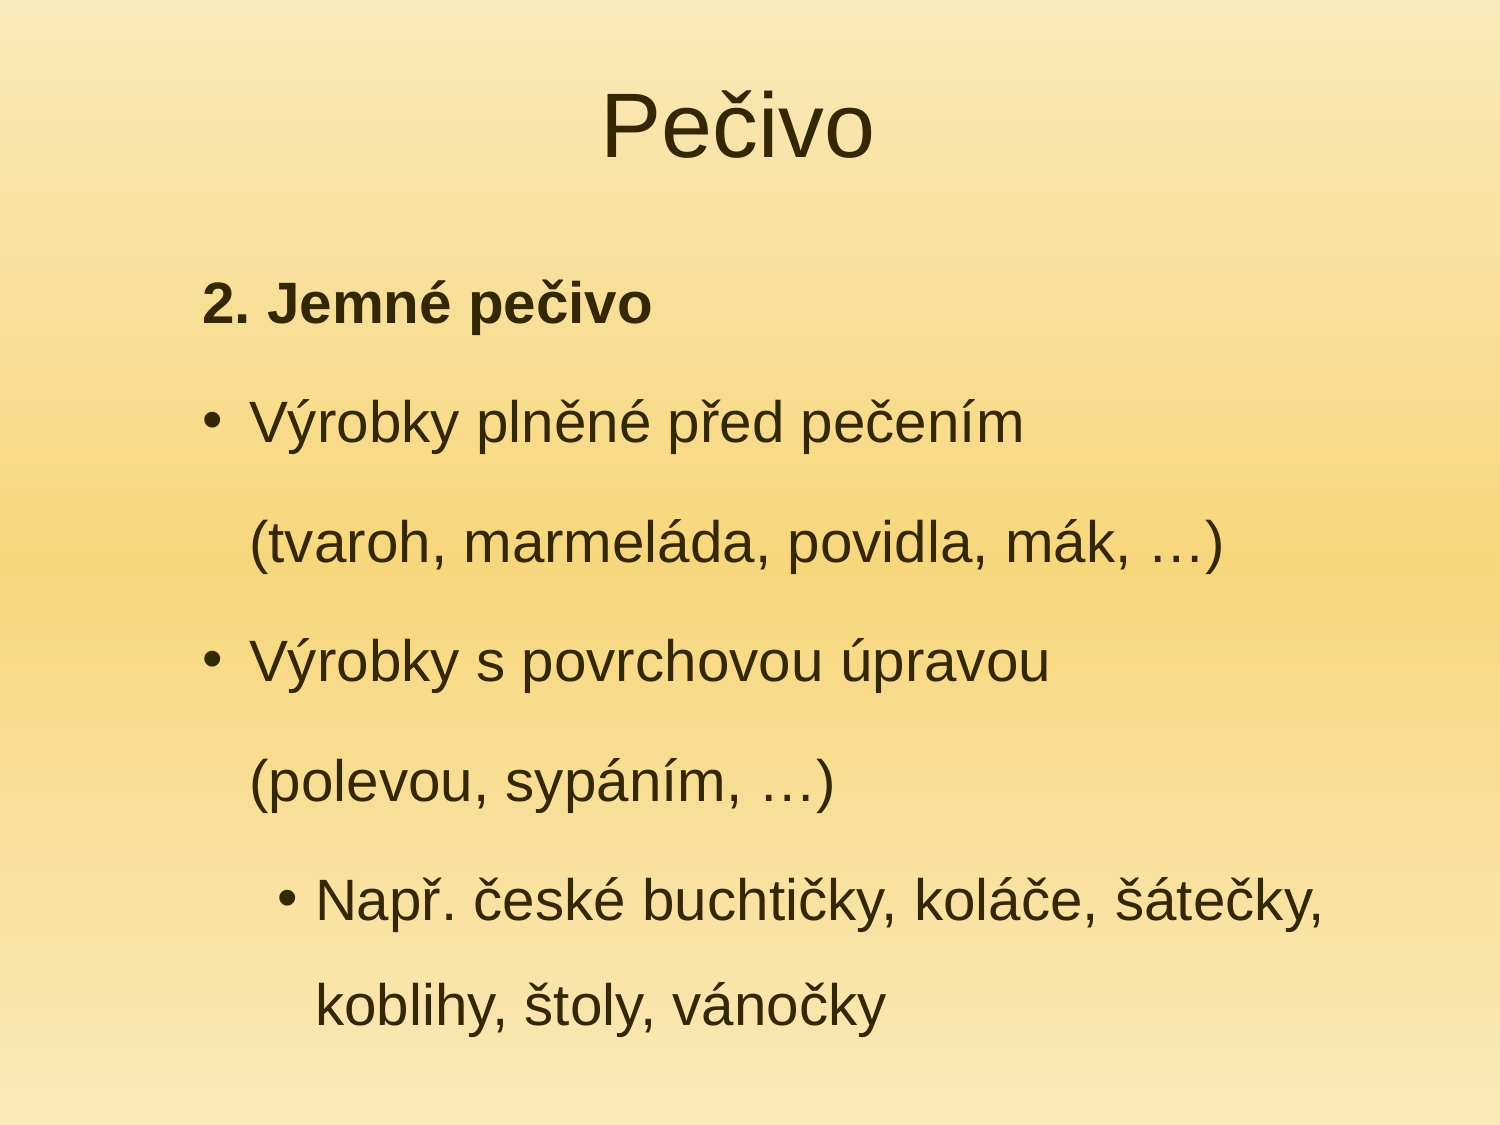

# Pečivo
2. Jemné pečivo
Výrobky plněné před pečením
	(tvaroh, marmeláda, povidla, mák, …)
Výrobky s povrchovou úpravou
	(polevou, sypáním, …)
Např. české buchtičky, koláče, šátečky, koblihy, štoly, vánočky